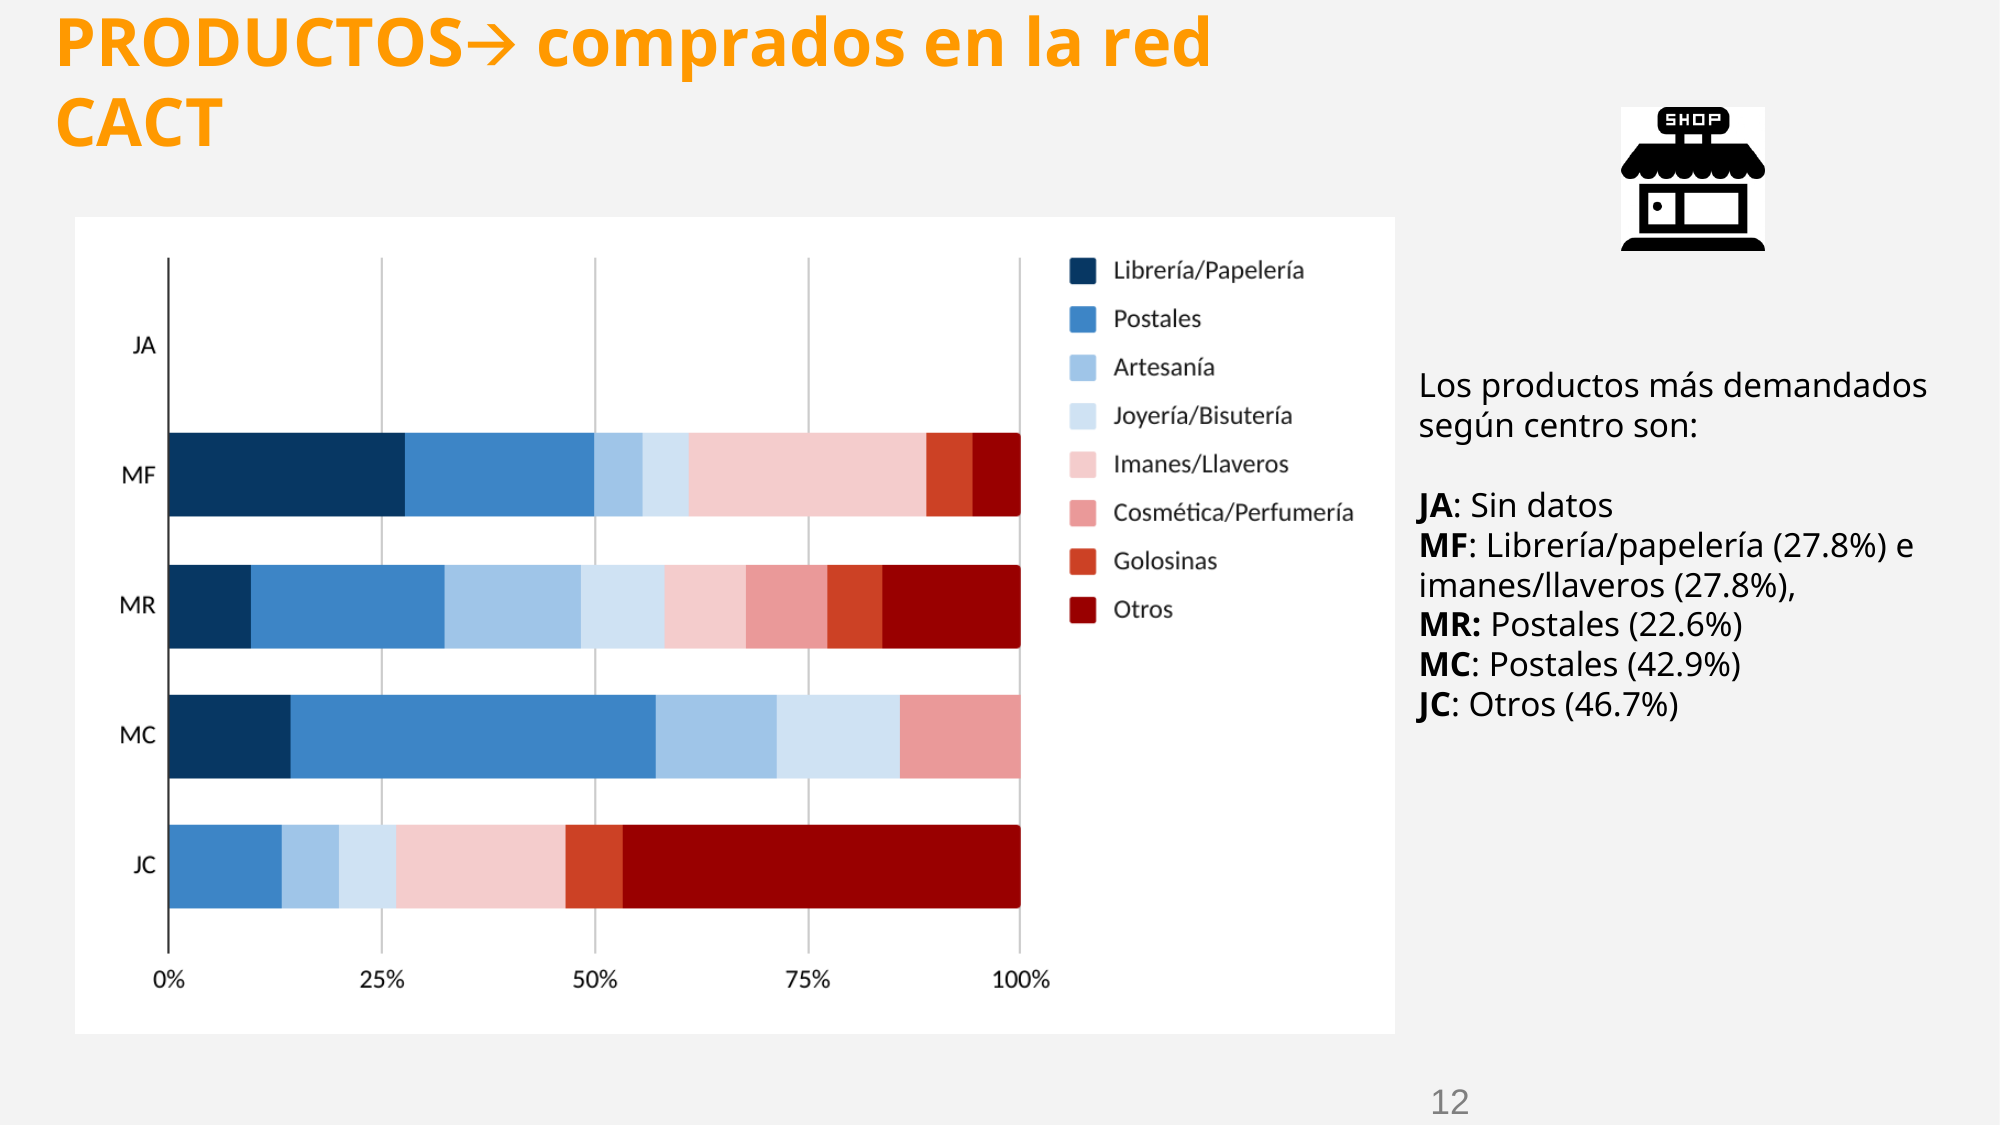

PRODUCTOS🡪 comprados en la red CACT
Los productos más demandados según centro son:
JA: Sin datos
MF: Librería/papelería (27.8%) e imanes/llaveros (27.8%),
MR: Postales (22.6%)
MC: Postales (42.9%)
JC: Otros (46.7%)